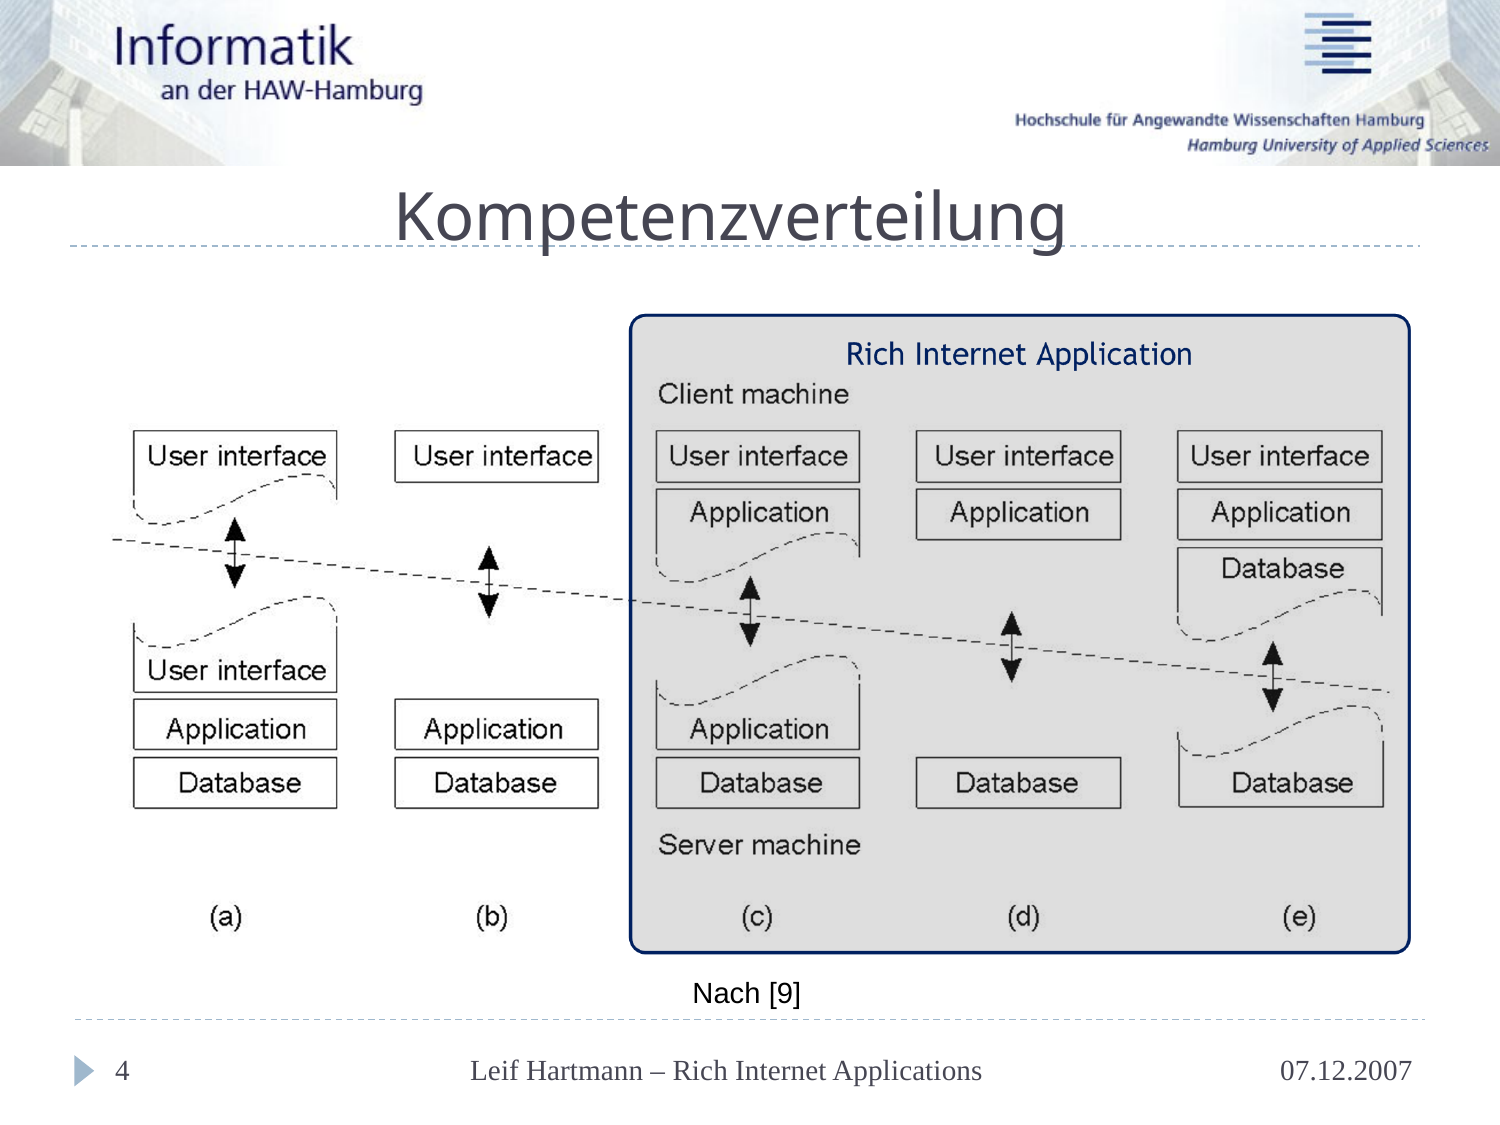

# Kompetenzverteilung
Nach [9]
4
07.12.2007
Leif Hartmann - Rich Internet Applications